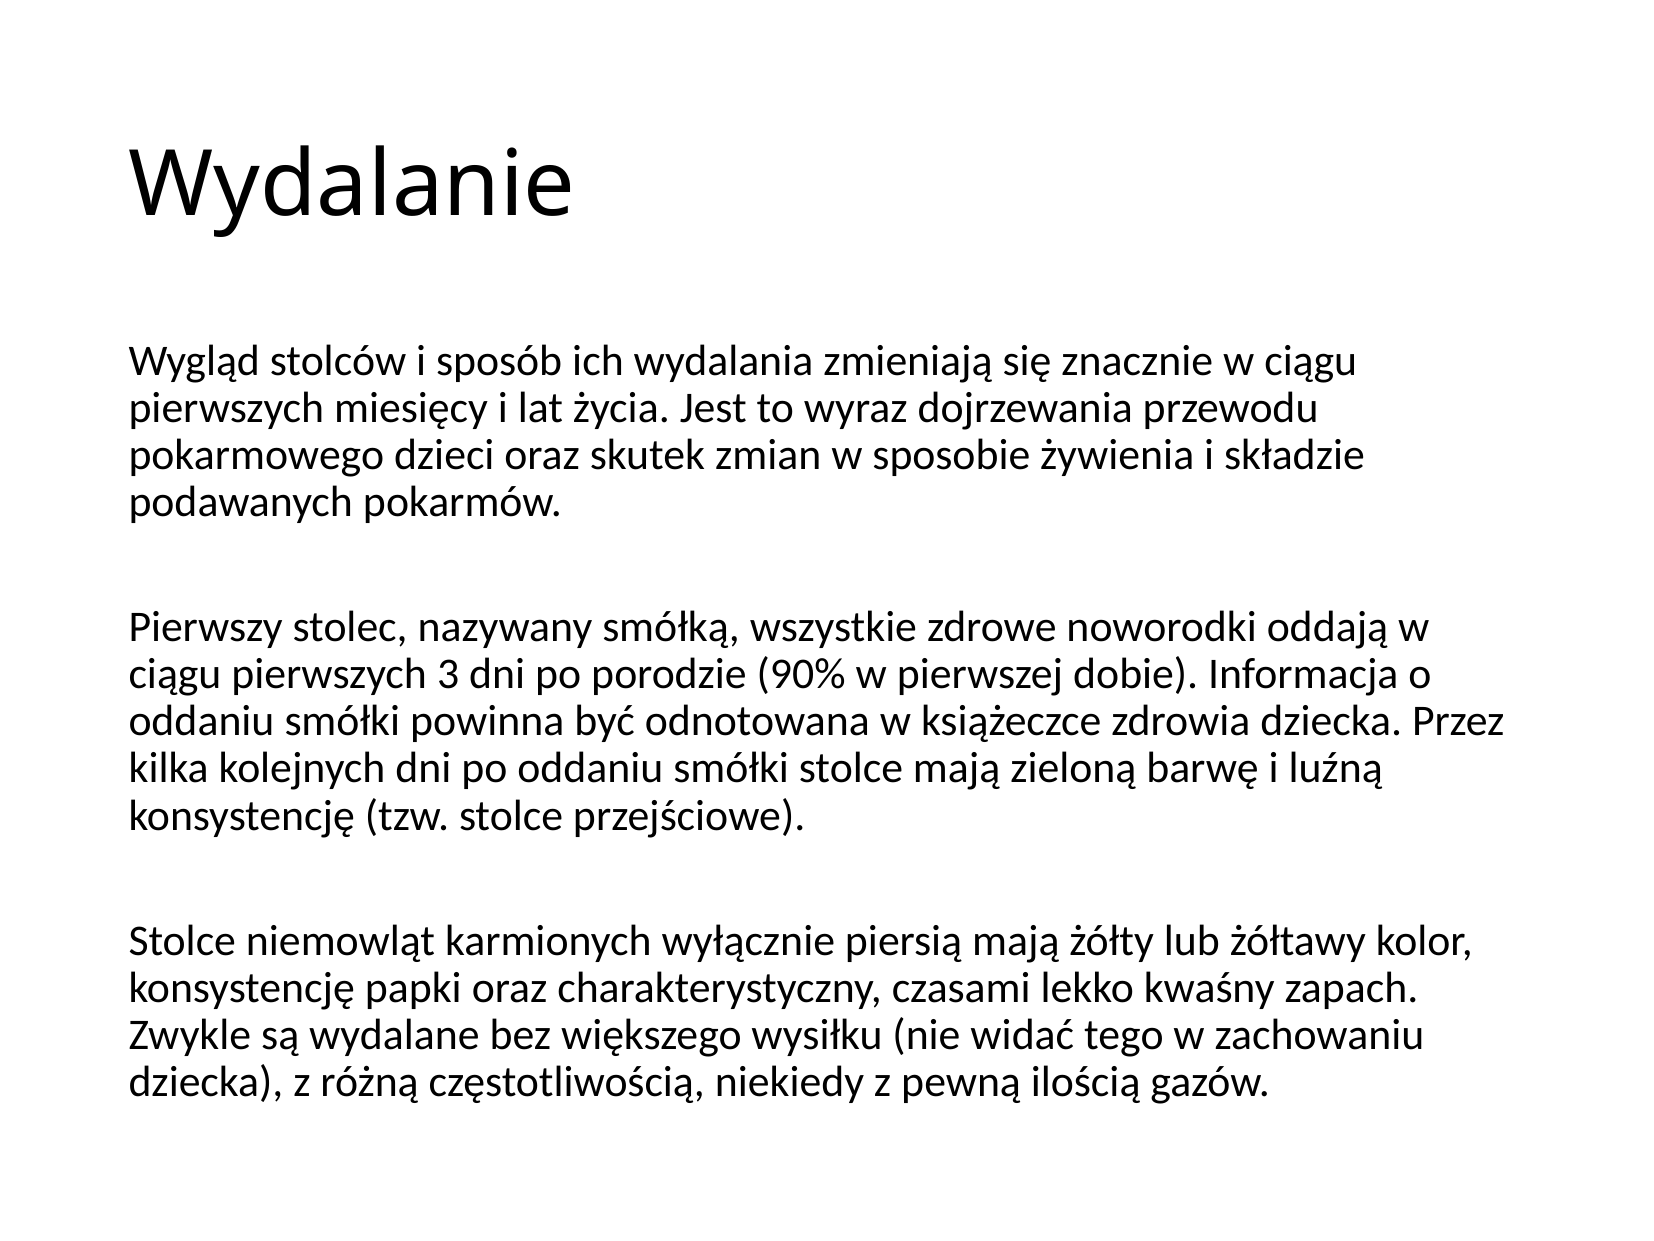

# Wydalanie
Wygląd stolców i sposób ich wydalania zmieniają się znacznie w ciągu pierwszych miesięcy i lat życia. Jest to wyraz dojrzewania przewodu pokarmowego dzieci oraz skutek zmian w sposobie żywienia i składzie podawanych pokarmów.
Pierwszy stolec, nazywany smółką, wszystkie zdrowe noworodki oddają w ciągu pierwszych 3 dni po porodzie (90% w pierwszej dobie). Informacja o oddaniu smółki powinna być odnotowana w książeczce zdrowia dziecka. Przez kilka kolejnych dni po oddaniu smółki stolce mają zieloną barwę i luźną konsystencję (tzw. stolce przejściowe).
Stolce niemowląt karmionych wyłącznie piersią mają żółty lub żółtawy kolor, konsystencję papki oraz charakterystyczny, czasami lekko kwaśny zapach. Zwykle są wydalane bez większego wysiłku (nie widać tego w zachowaniu dziecka), z różną częstotliwością, niekiedy z pewną ilością gazów.